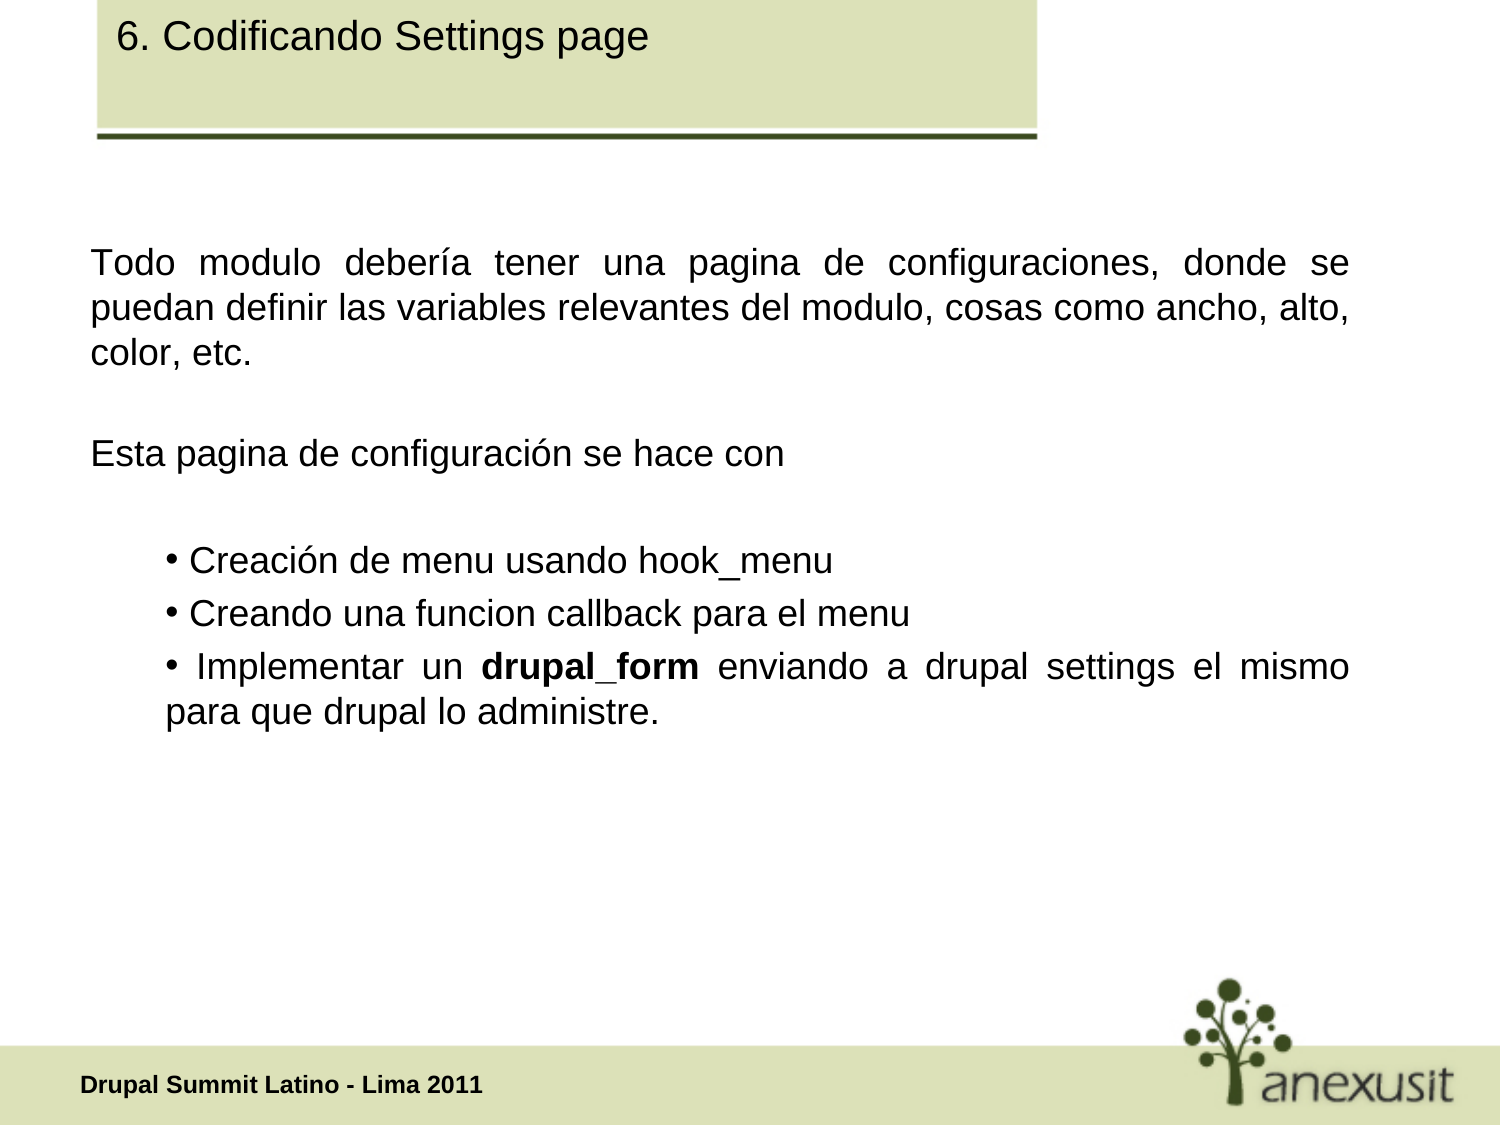

6. Codificando Settings page
Todo modulo debería tener una pagina de configuraciones, donde se puedan definir las variables relevantes del modulo, cosas como ancho, alto, color, etc.
Esta pagina de configuración se hace con
 Creación de menu usando hook_menu
 Creando una funcion callback para el menu
 Implementar un drupal_form enviando a drupal settings el mismo para que drupal lo administre.
Drupal Summit Latino - Lima 2011